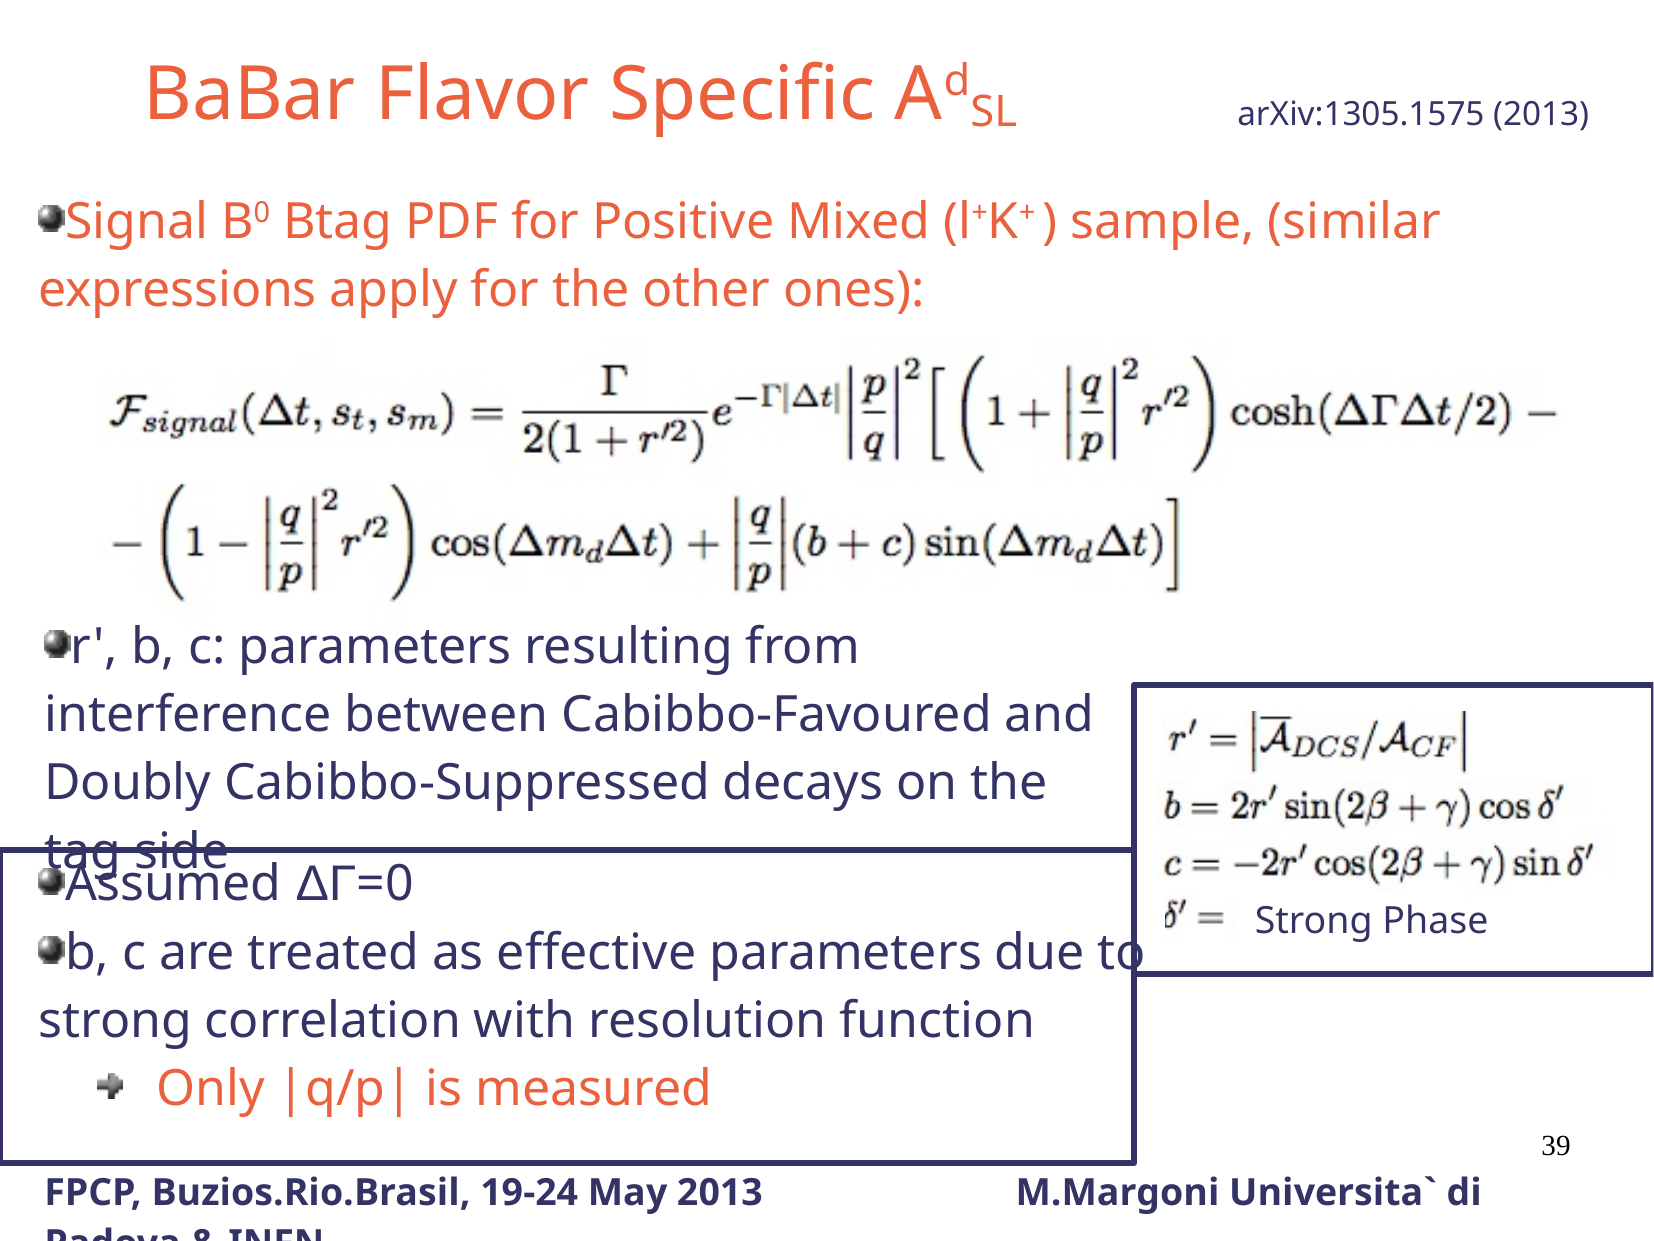

BaBar Flavor Specific AdSL
arXiv:1305.1575 (2013)
Signal B0 Btag PDF for Positive Mixed (l+K+ ) sample, (similar expressions apply for the other ones):
r', b, c: parameters resulting from interference between Cabibbo-Favoured and Doubly Cabibbo-Suppressed decays on the tag side
Assumed ΔΓ=0
b, c are treated as effective parameters due to strong correlation with resolution function
Only |q/p| is measured
Strong Phase
39
FPCP, Buzios.Rio.Brasil, 19-24 May 2013 M.Margoni Universita` di Padova & INFN